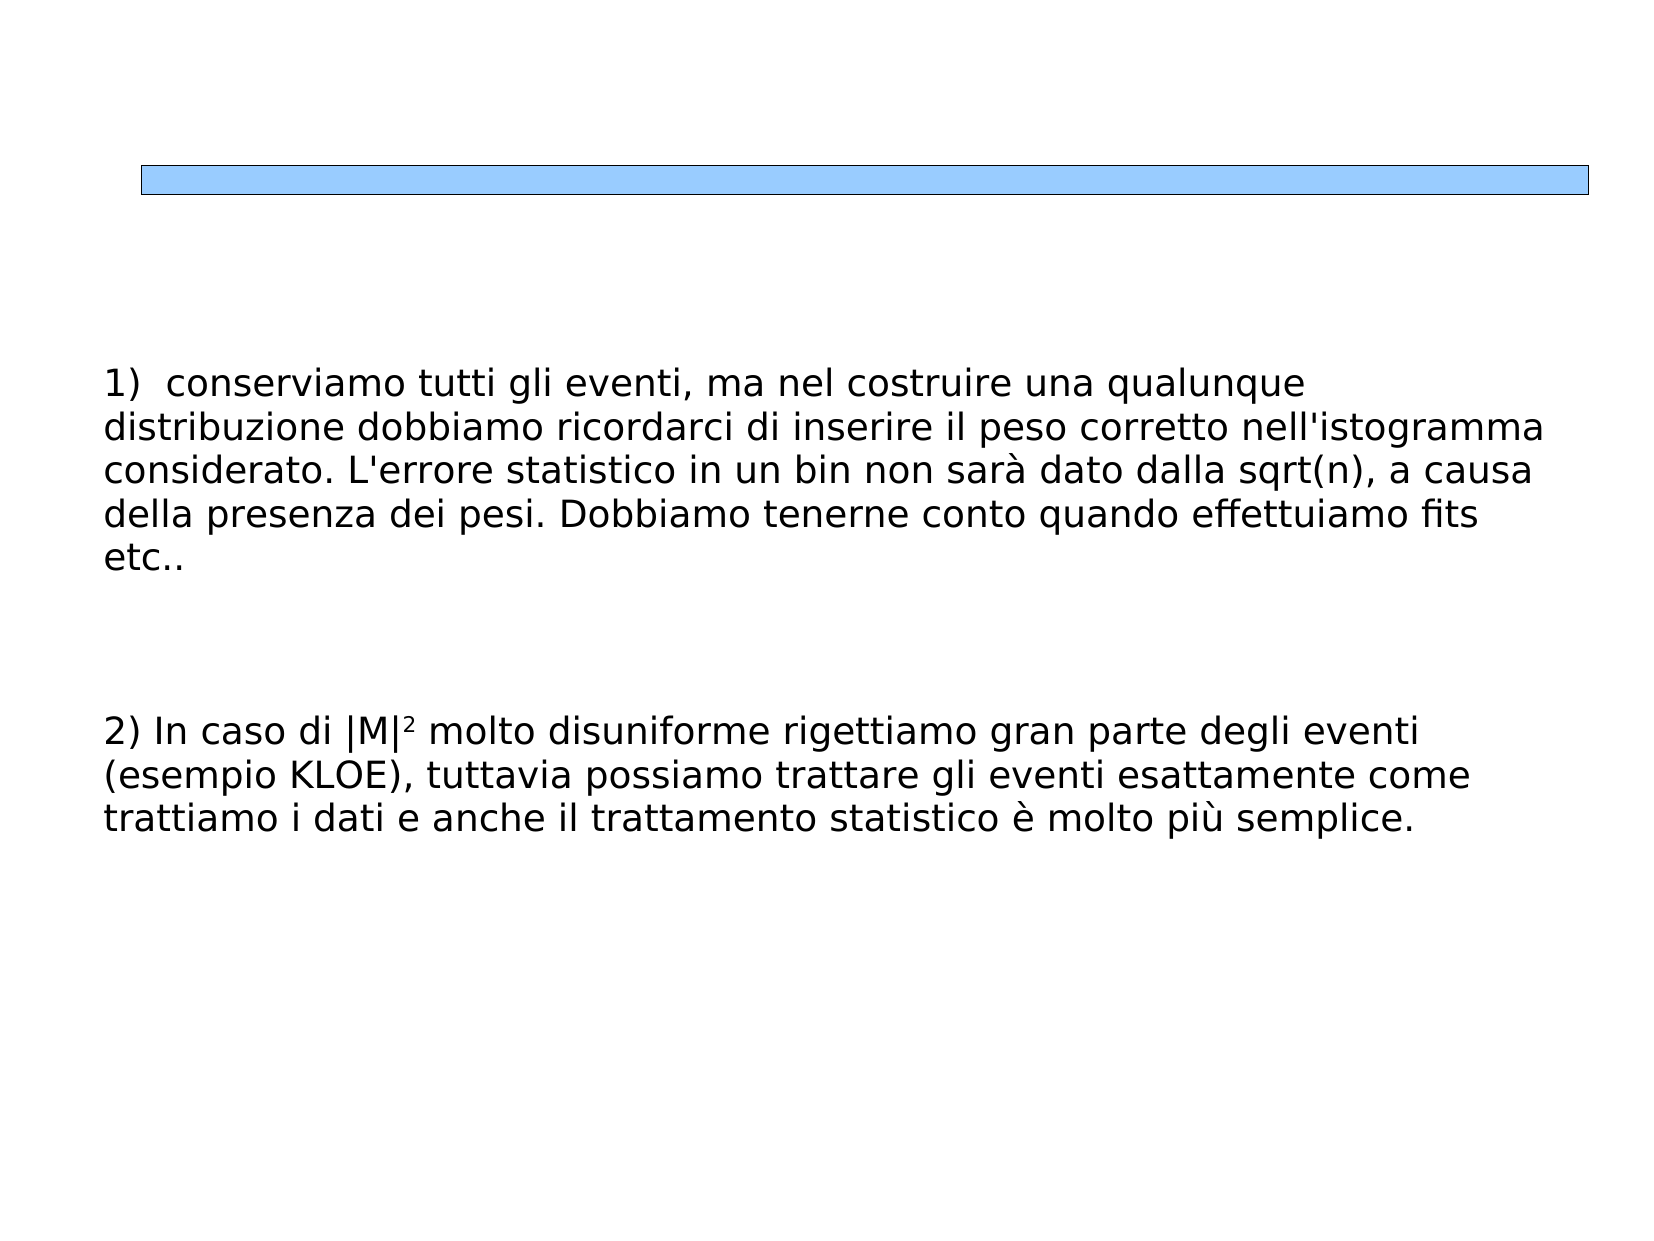

1) conserviamo tutti gli eventi, ma nel costruire una qualunque distribuzione dobbiamo ricordarci di inserire il peso corretto nell'istogramma considerato. L'errore statistico in un bin non sarà dato dalla sqrt(n), a causa della presenza dei pesi. Dobbiamo tenerne conto quando effettuiamo fits etc..
2) In caso di |M|2 molto disuniforme rigettiamo gran parte degli eventi (esempio KLOE), tuttavia possiamo trattare gli eventi esattamente come trattiamo i dati e anche il trattamento statistico è molto più semplice.